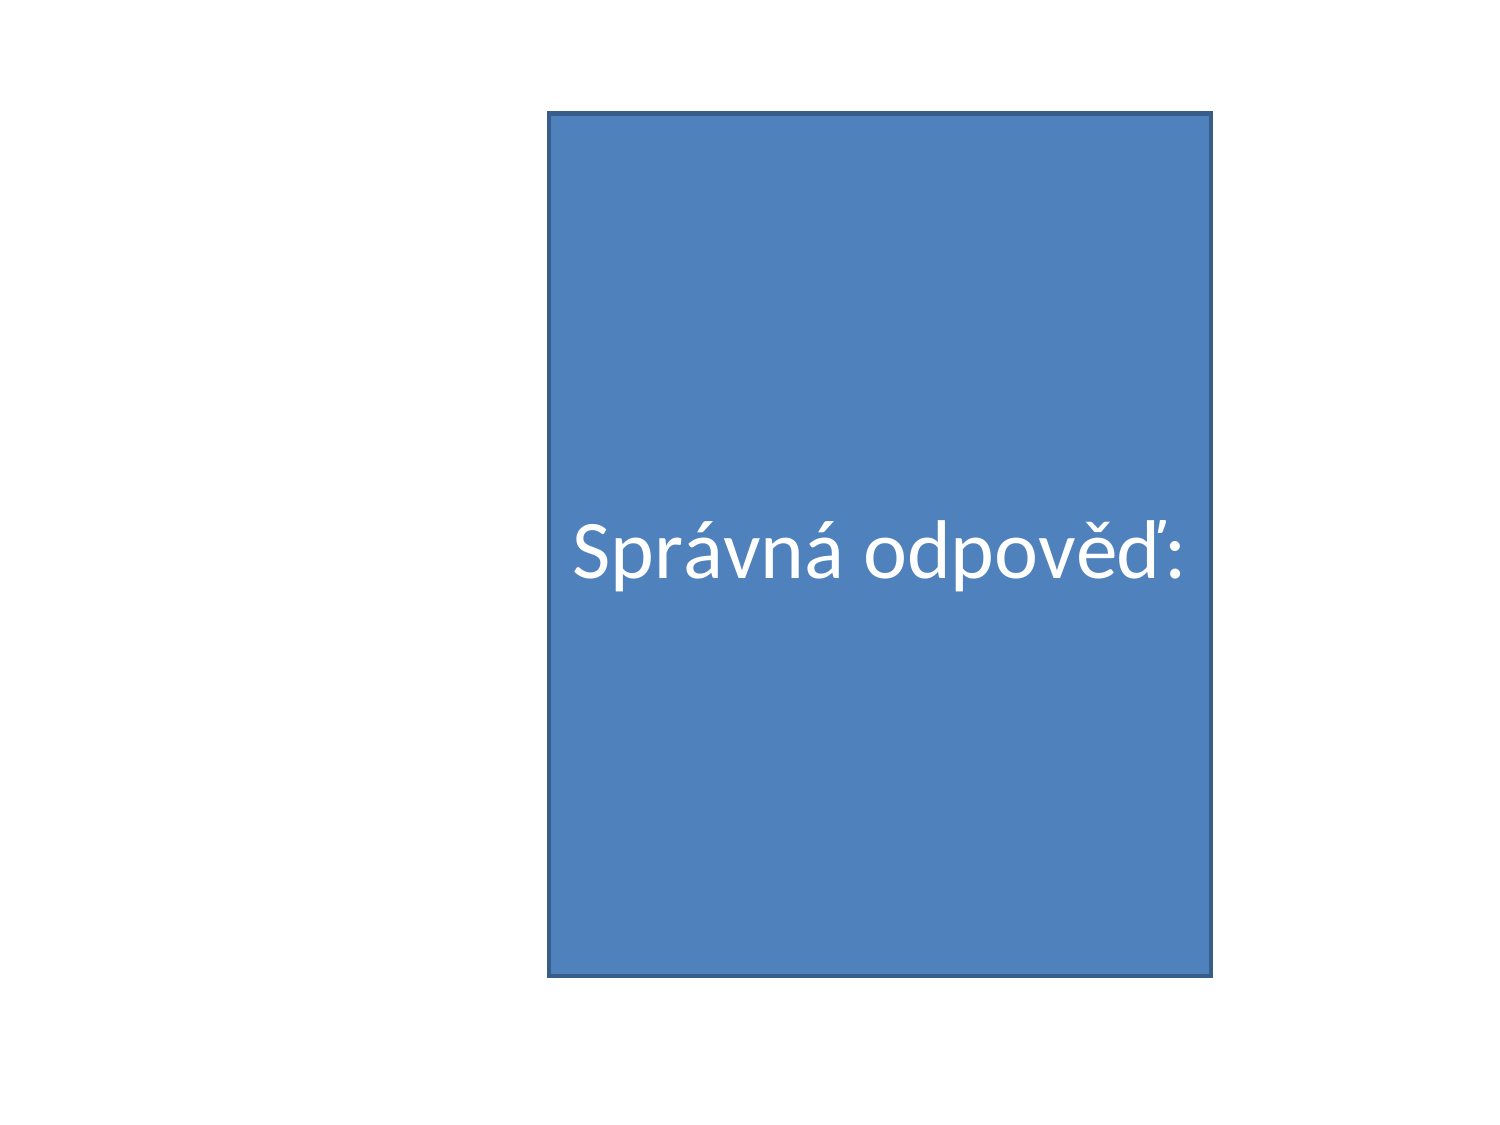

Správná odpověď:
V tabulce pro ZŠ–CH1 ve
3. sloupci od českého
a latinského názvu chemického
prvku najdeme pod hustotou
 2 700 prvek hliník.
Modrá krychlička je zhotovena
z hliníku.
kg
3
m
=